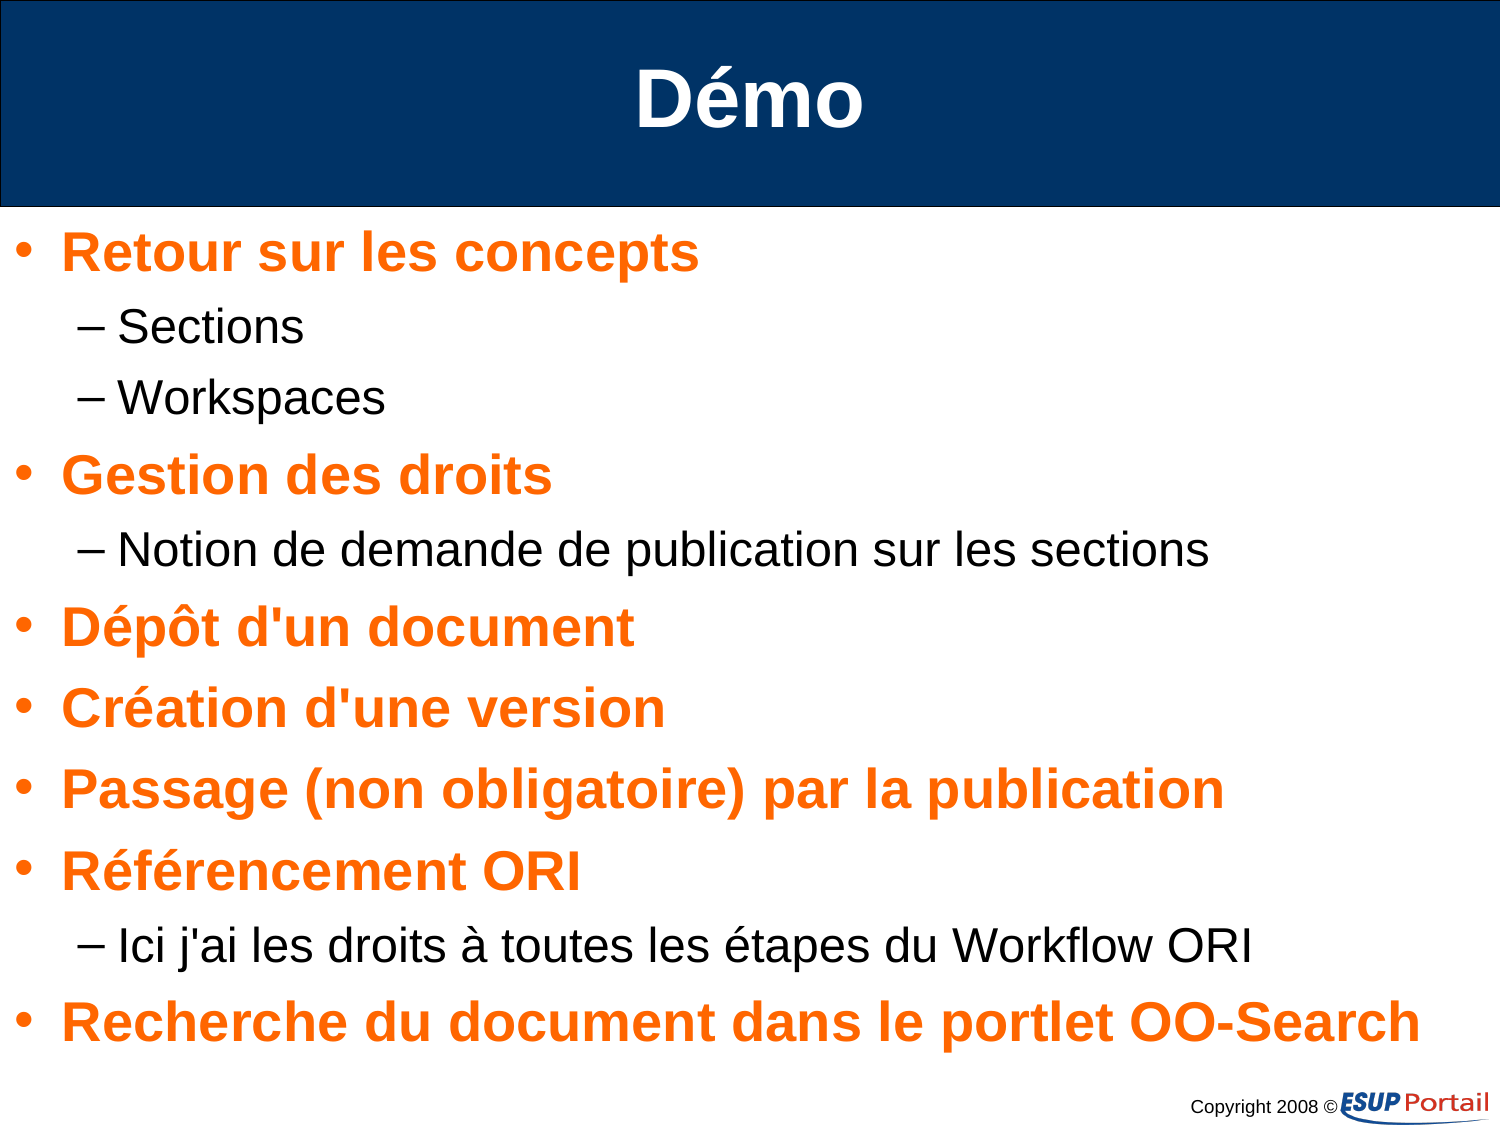

# Démo
Retour sur les concepts
Sections
Workspaces
Gestion des droits
Notion de demande de publication sur les sections
Dépôt d'un document
Création d'une version
Passage (non obligatoire) par la publication
Référencement ORI
Ici j'ai les droits à toutes les étapes du Workflow ORI
Recherche du document dans le portlet OO-Search